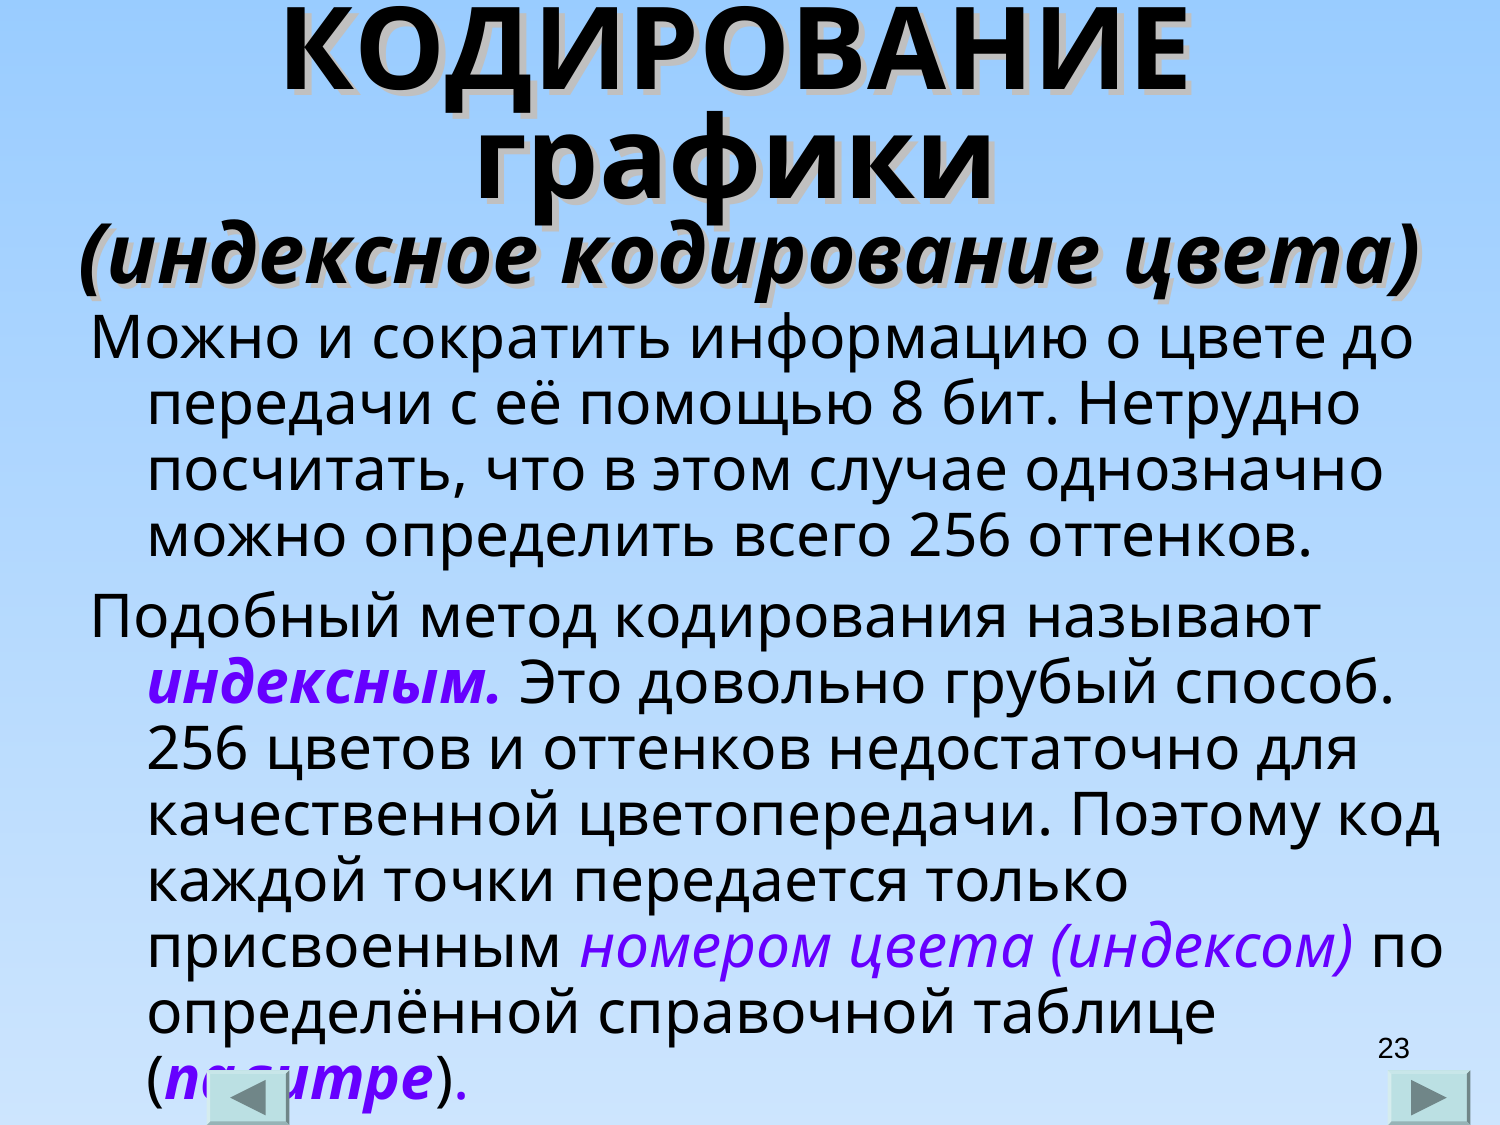

# КОДИРОВАНИЕ графики (индексное кодирование цвета)
Можно и сократить информацию о цвете до передачи с её помощью 8 бит. Нетрудно посчитать, что в этом случае однозначно можно определить всего 256 оттенков.
Подобный метод кодирования называют индексным. Это довольно грубый способ. 256 цветов и оттенков недостаточно для качественной цветопередачи. Поэтому код каждой точки передается только присвоенным номером цвета (индексом) по определённой справочной таблице (палитре).
23